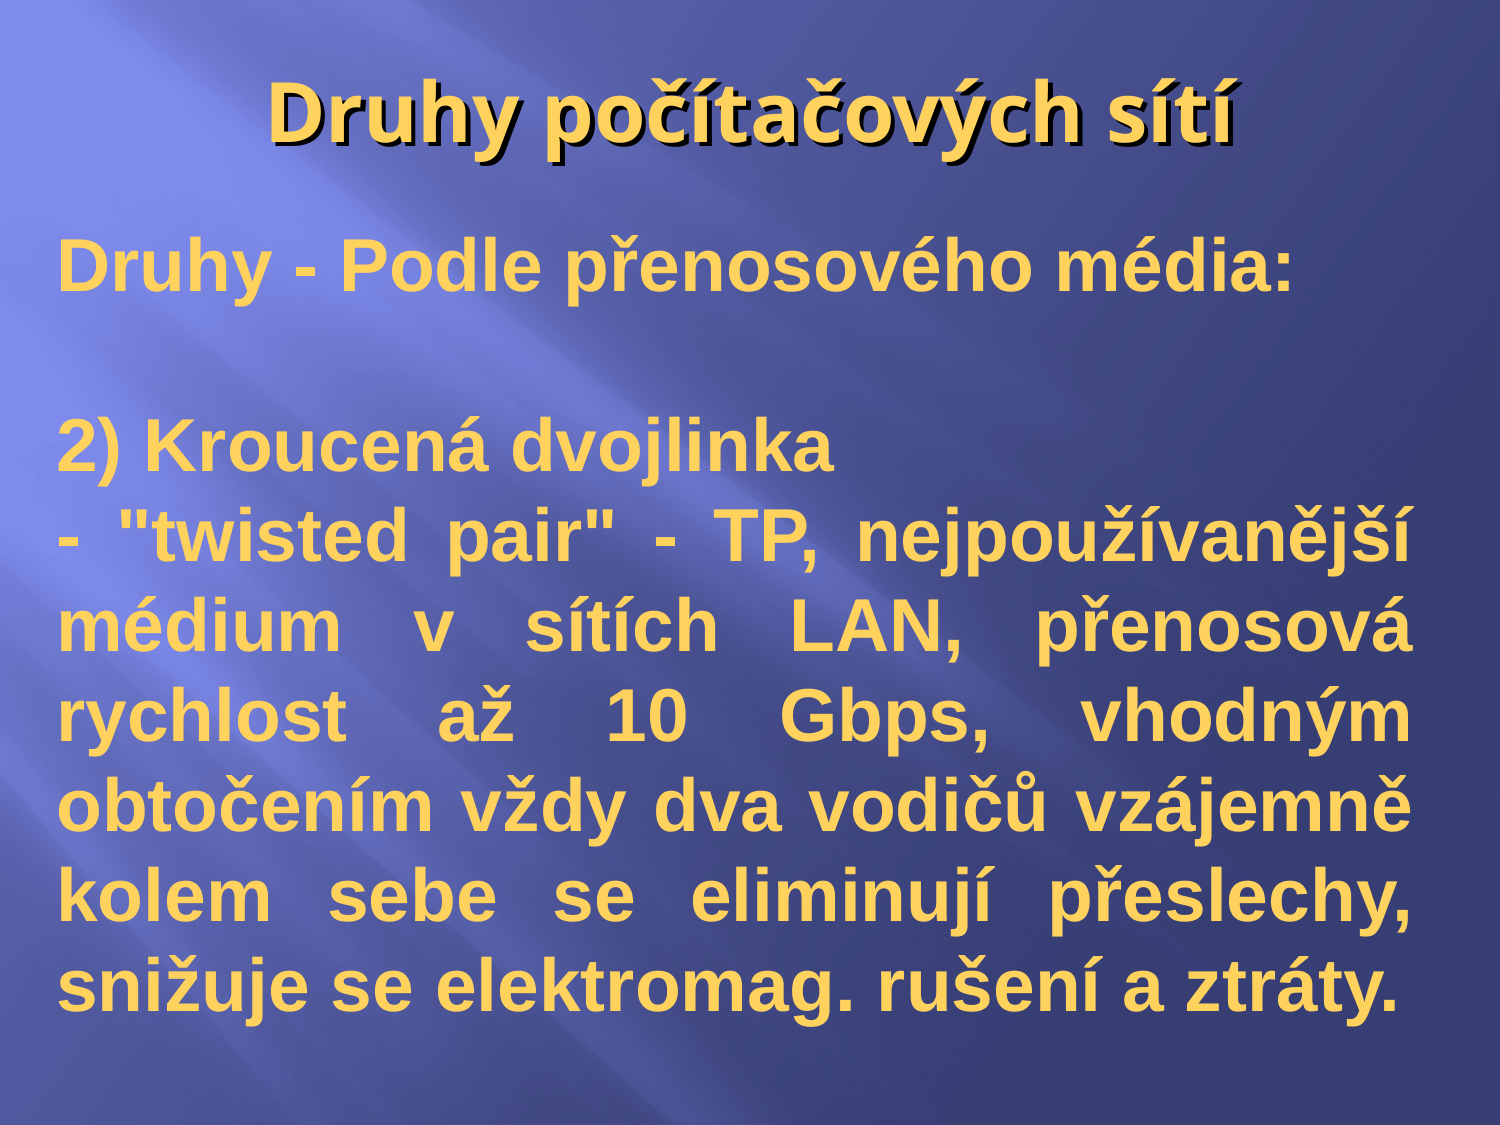

# Druhy počítačových sítí
Druhy - Podle přenosového média:
2) Kroucená dvojlinka
- "twisted pair" - TP, nejpoužívanější médium v sítích LAN, přenosová rychlost až 10 Gbps, vhodným obtočením vždy dva vodičů vzájemně kolem sebe se eliminují přeslechy, snižuje se elektromag. rušení a ztráty.